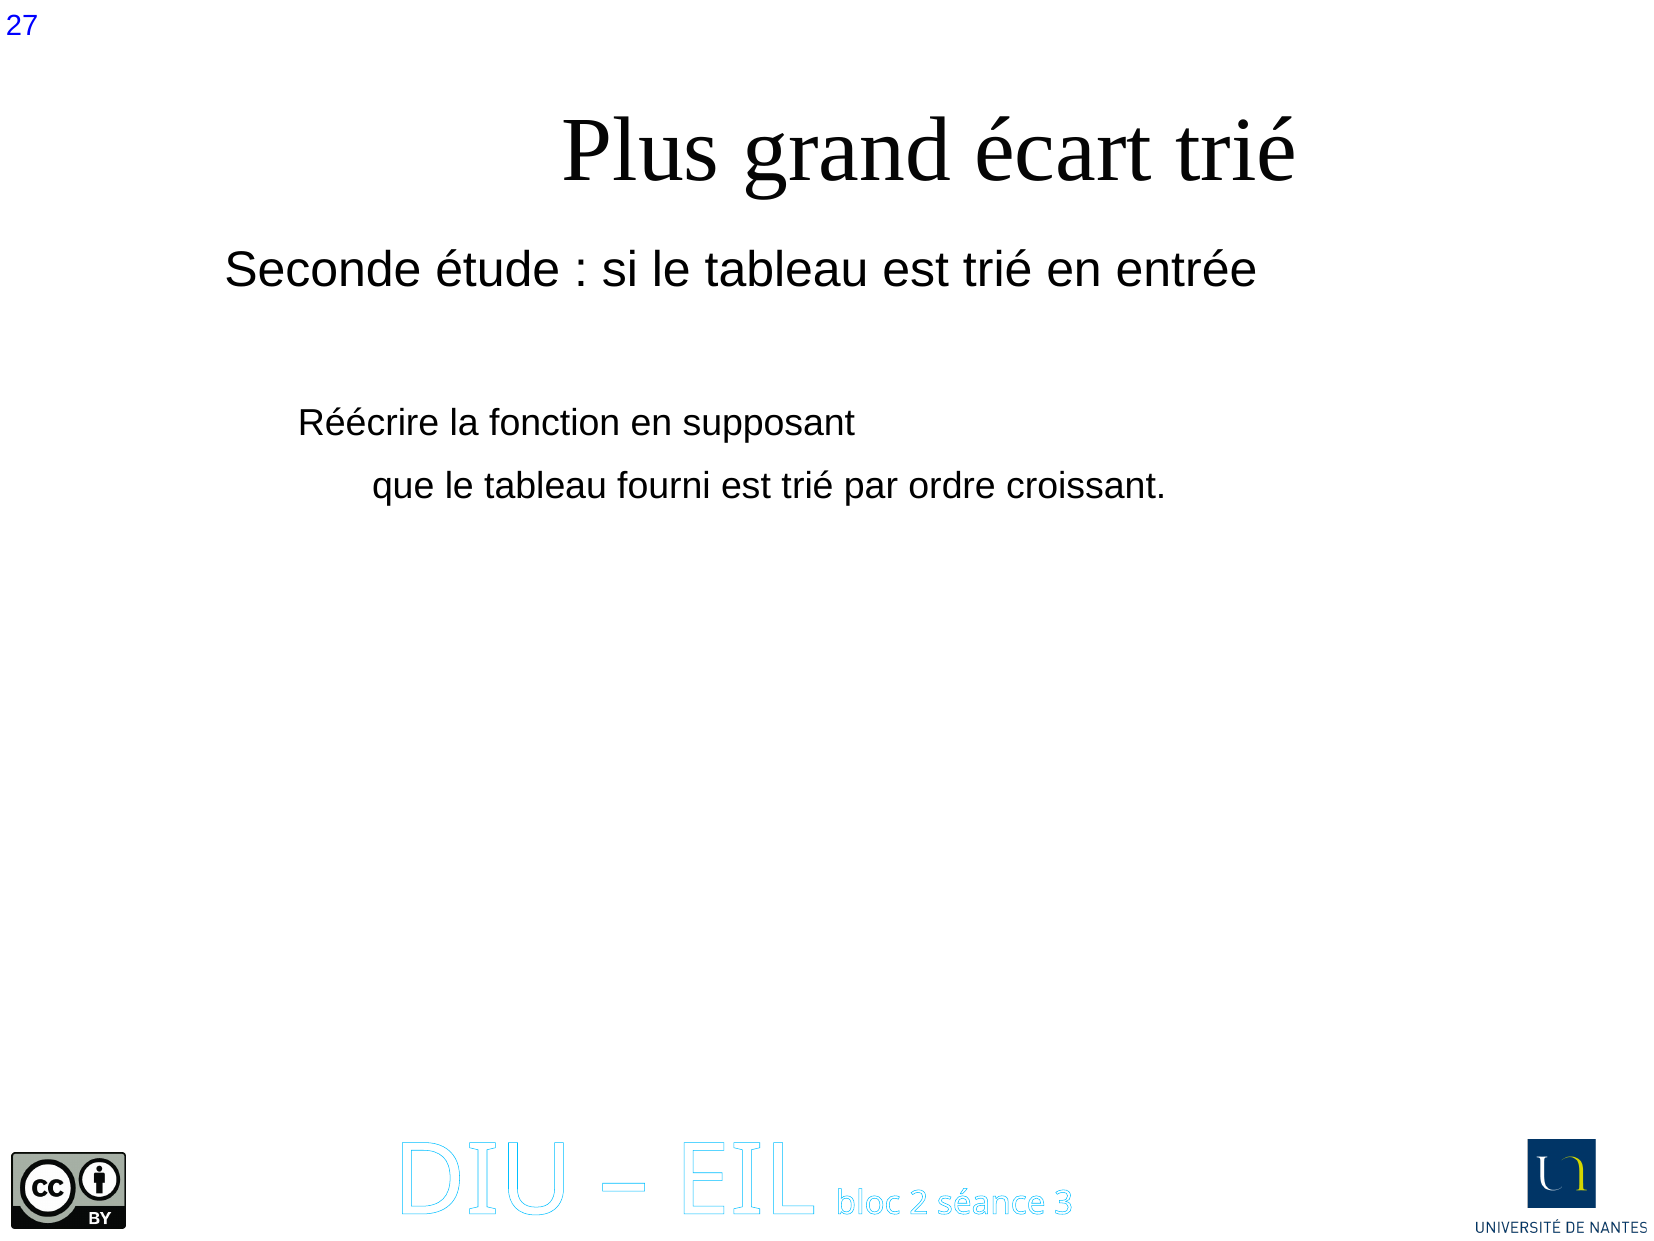

27
# Plus grand écart trié
Seconde étude : si le tableau est trié en entrée
 Réécrire la fonction en supposant
		que le tableau fourni est trié par ordre croissant.